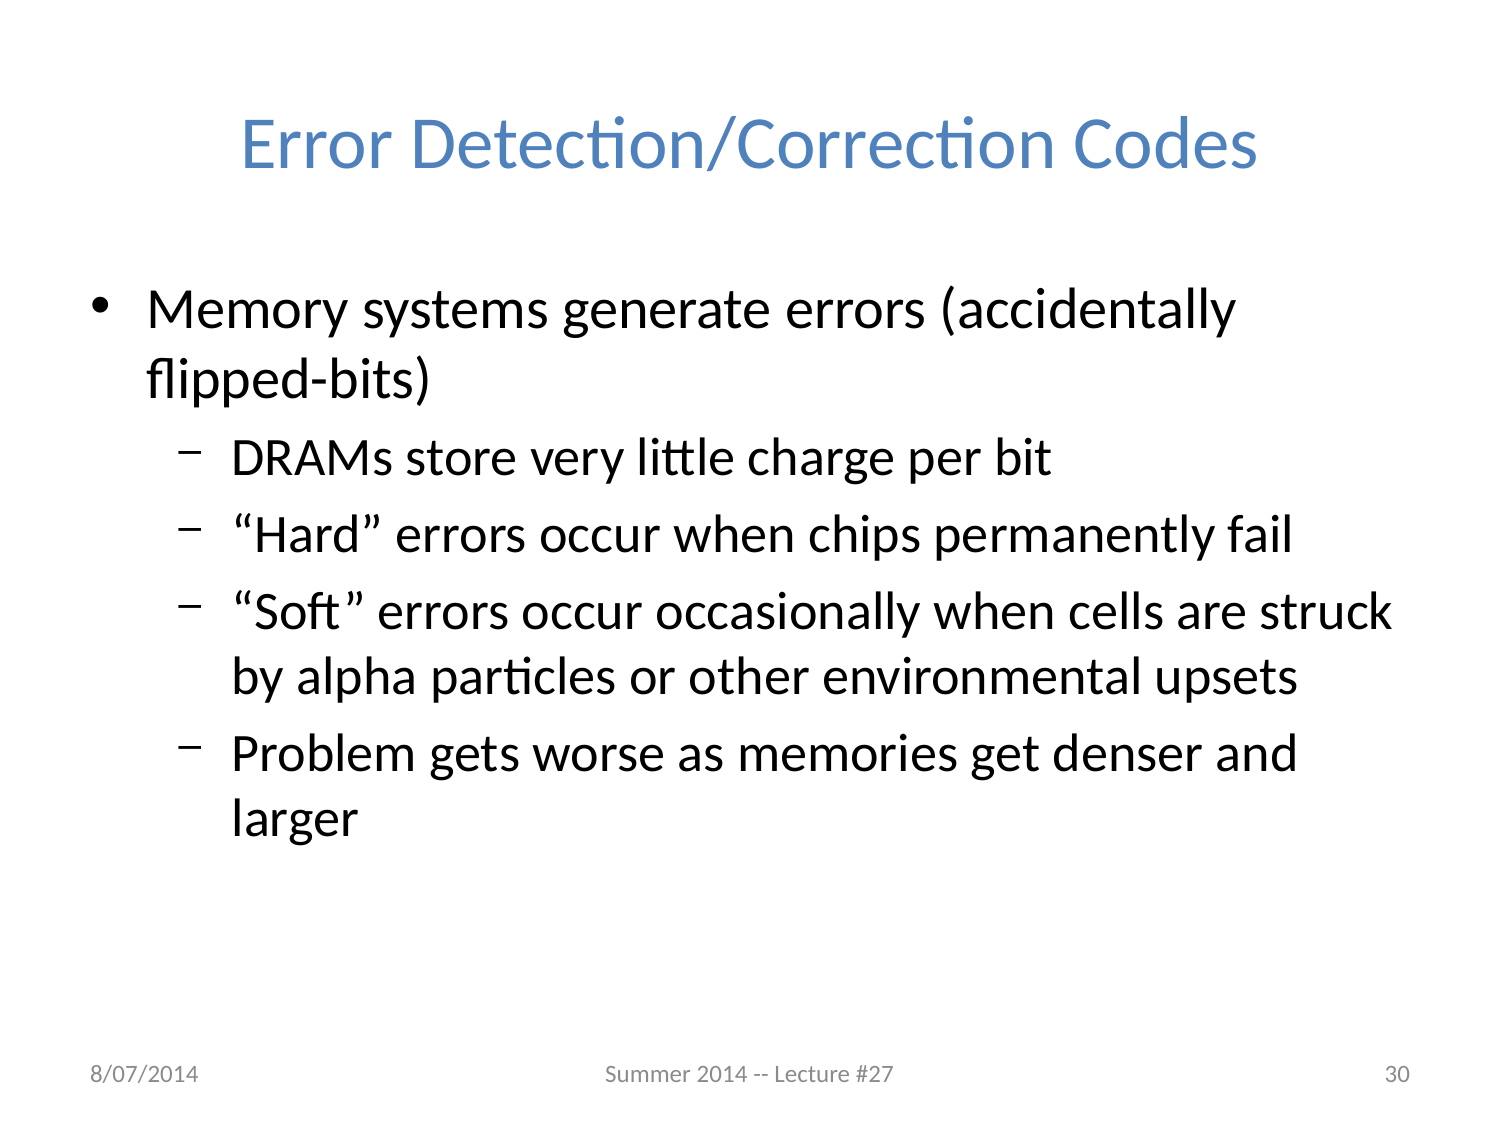

# Error Detection/Correction Codes
Memory systems generate errors (accidentally flipped-bits)
DRAMs store very little charge per bit
“Hard” errors occur when chips permanently fail
“Soft” errors occur occasionally when cells are struck by alpha particles or other environmental upsets
Problem gets worse as memories get denser and larger
8/07/2014
Summer 2014 -- Lecture #27